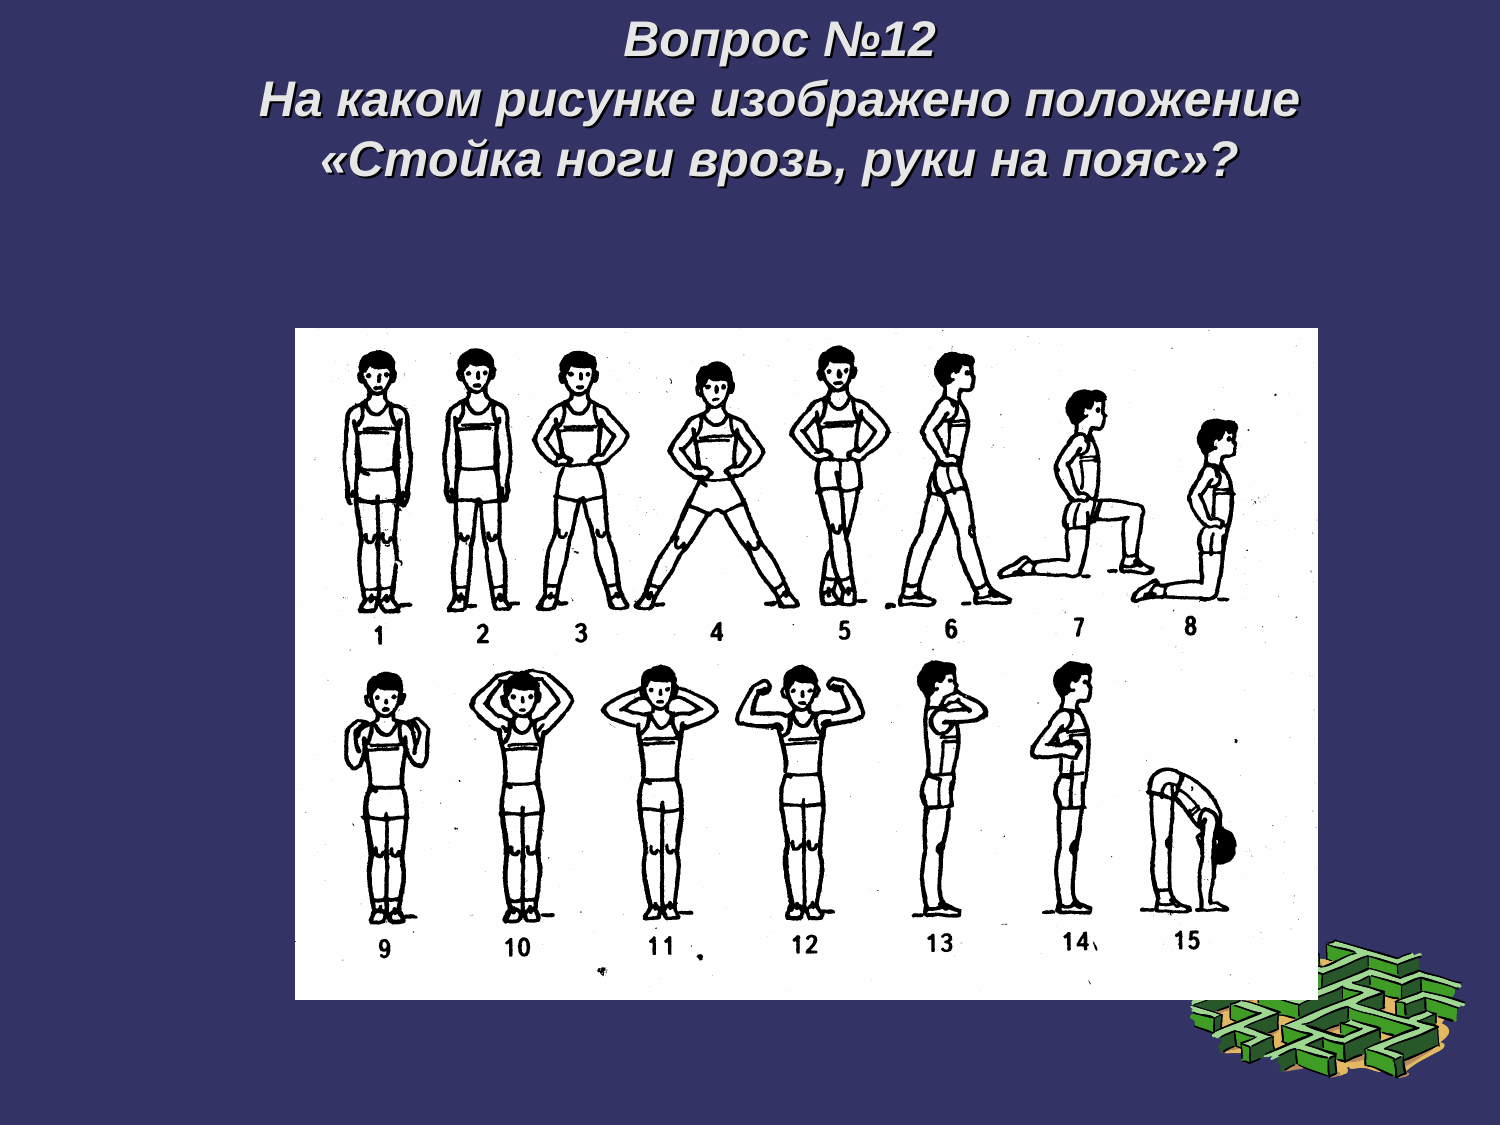

# Вопрос №12 На каком рисунке изображено положение «Стойка ноги врозь, руки на пояс»?